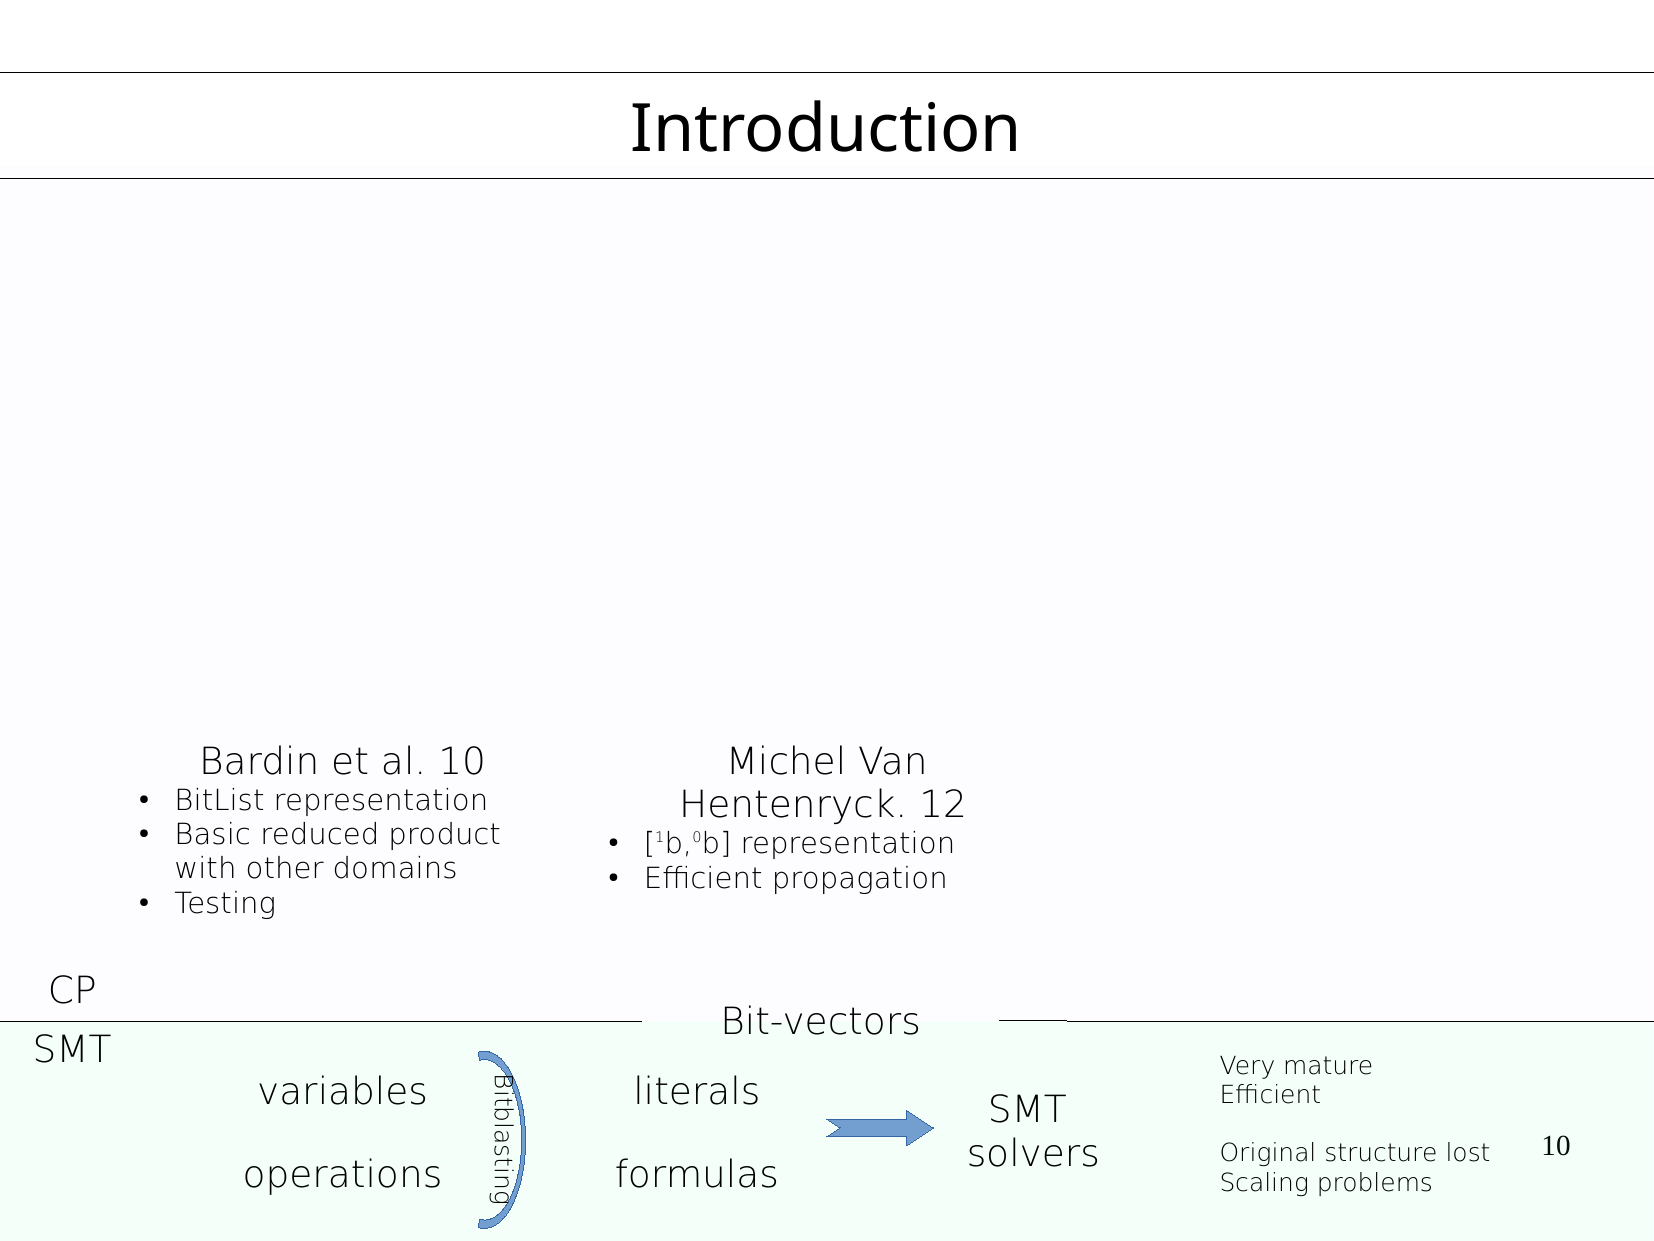

Introduction
They also described how propagation can be done on these integers using mainly the bitwise operations of the machine.
–
Bardin et al. 10
BitList representation
Basic reduced product with other domains
Testing
Michel Van Hentenryck. 12
[1b,0b] representation
Efficient propagation
CP
Bit-vectors
SMT
Very mature
Efficient
Original structure lost
Scaling problems
variables
literals
SMT
solvers
Bitblasting
10
operations
formulas